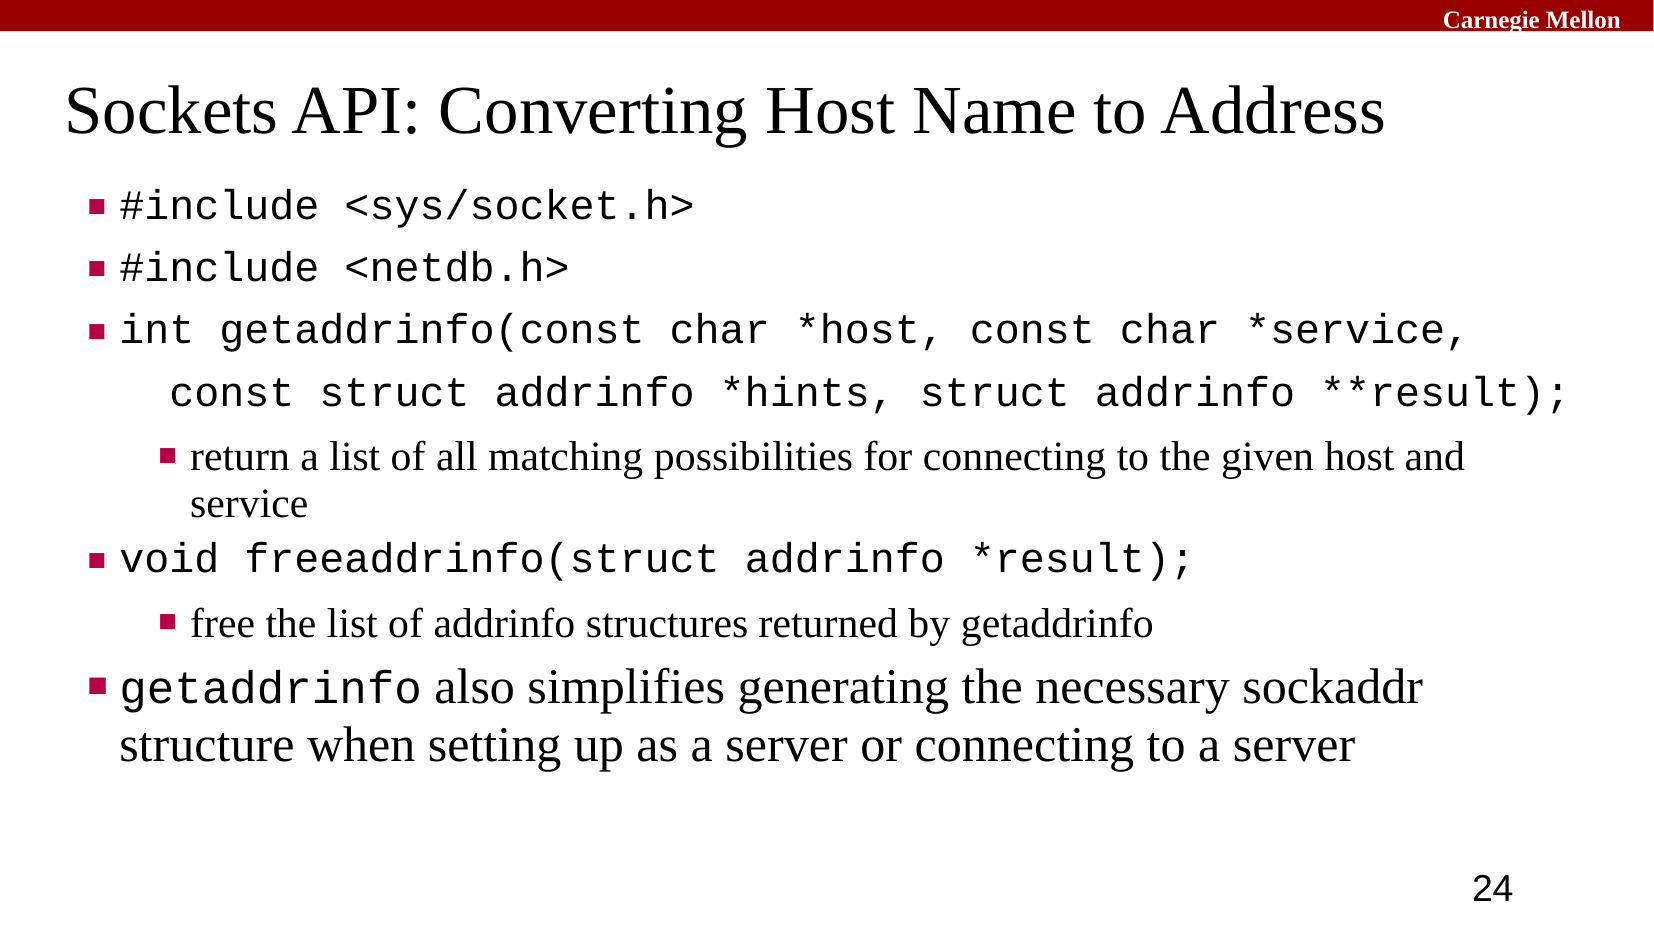

# Sockets API: Converting Host Name to Address
#include <sys/socket.h>
#include <netdb.h>
int getaddrinfo(const char *host, const char *service,
 const struct addrinfo *hints, struct addrinfo **result);
return a list of all matching possibilities for connecting to the given host and service
void freeaddrinfo(struct addrinfo *result);
free the list of addrinfo structures returned by getaddrinfo
getaddrinfo also simplifies generating the necessary sockaddr structure when setting up as a server or connecting to a server